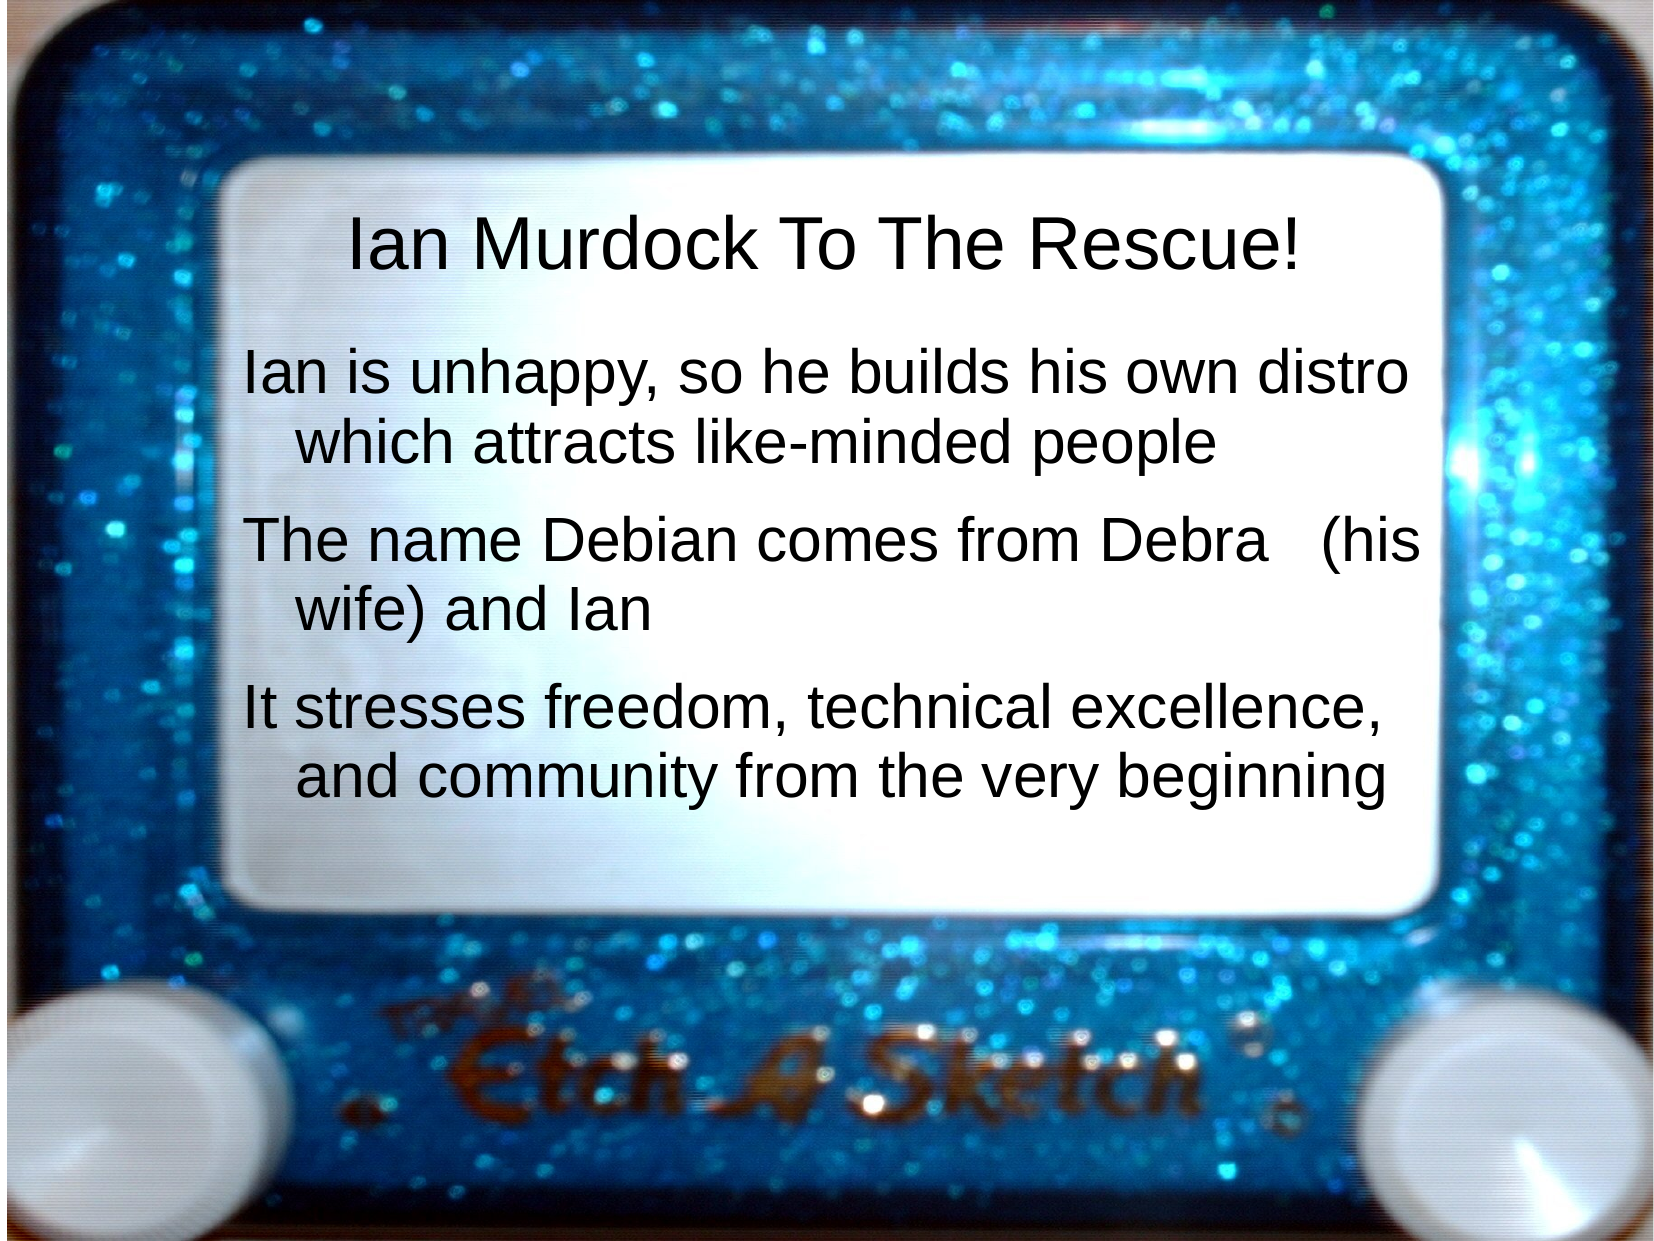

# Ian Murdock To The Rescue!
Ian is unhappy, so he builds his own distro which attracts like-minded people
The name Debian comes from Debra (his wife) and Ian
It stresses freedom, technical excellence, and community from the very beginning